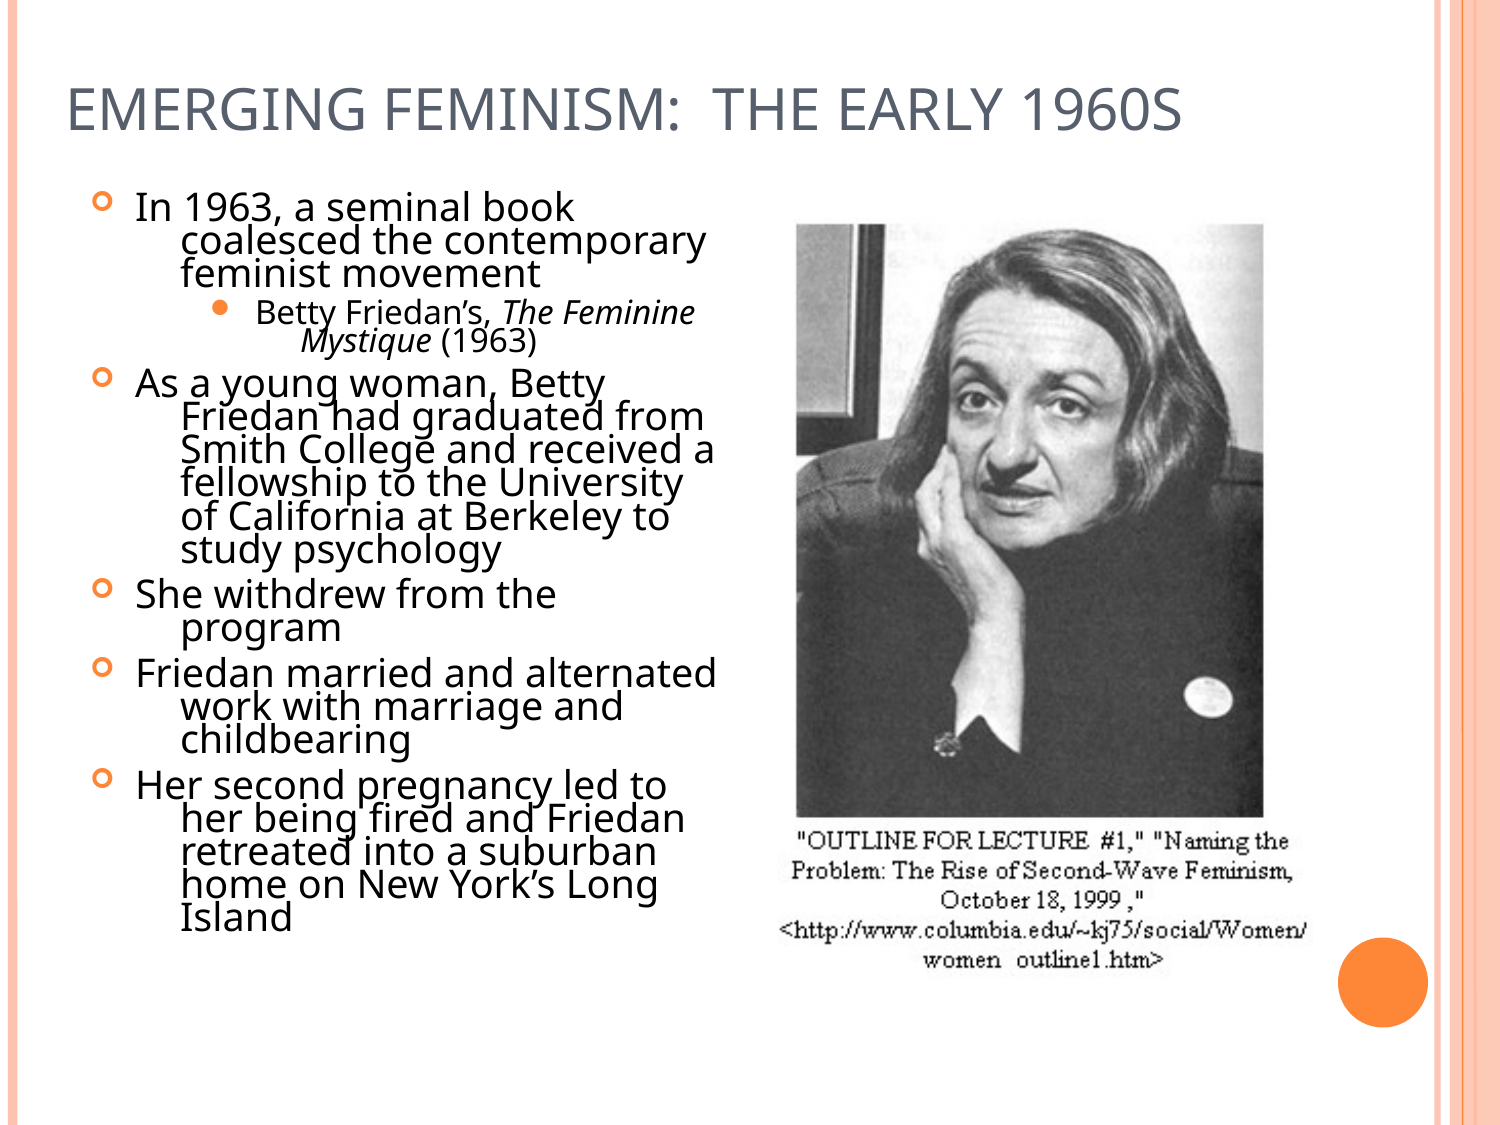

# Emerging Feminism: The Early 1960s
In 1963, a seminal book coalesced the contemporary feminist movement
Betty Friedan’s, The Feminine Mystique (1963)
As a young woman, Betty Friedan had graduated from Smith College and received a fellowship to the University of California at Berkeley to study psychology
She withdrew from the program
Friedan married and alternated work with marriage and childbearing
Her second pregnancy led to her being fired and Friedan retreated into a suburban home on New York’s Long Island